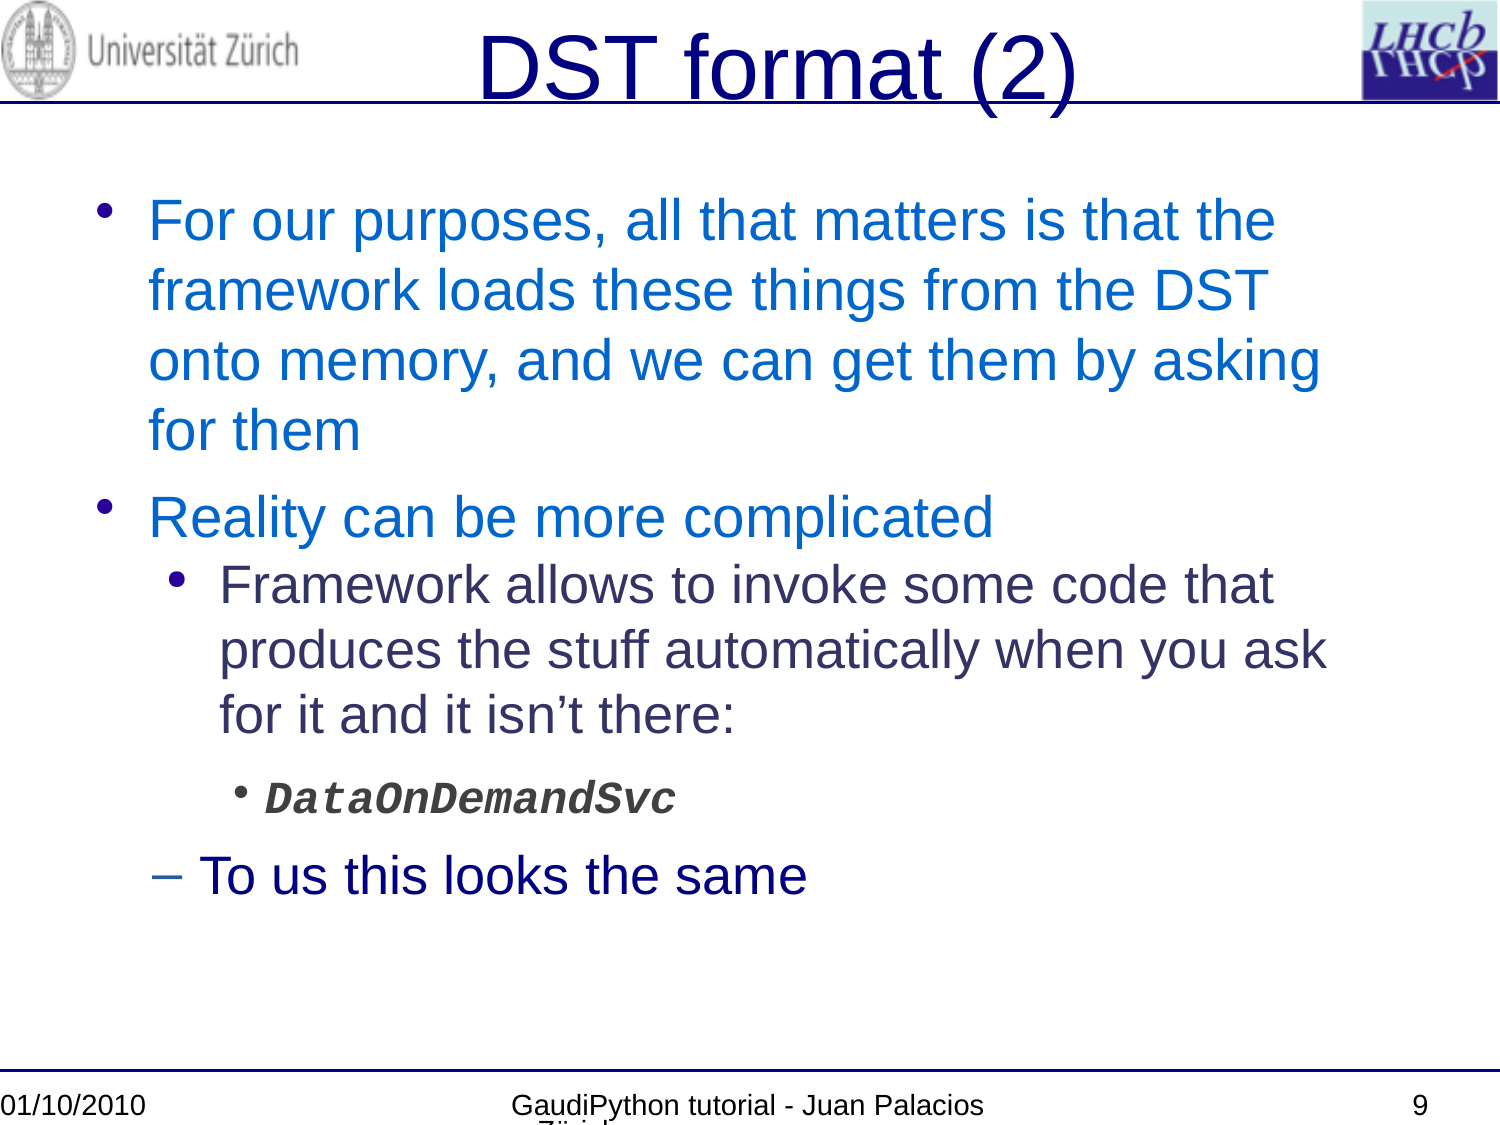

# DST format (2)
For our purposes, all that matters is that the framework loads these things from the DST onto memory, and we can get them by asking for them
Reality can be more complicated
Framework allows to invoke some code that produces the stuff automatically when you ask for it and it isn’t there:
DataOnDemandSvc
To us this looks the same
01/10/2010
GaudiPython tutorial - Juan Palacios - Zürich
9